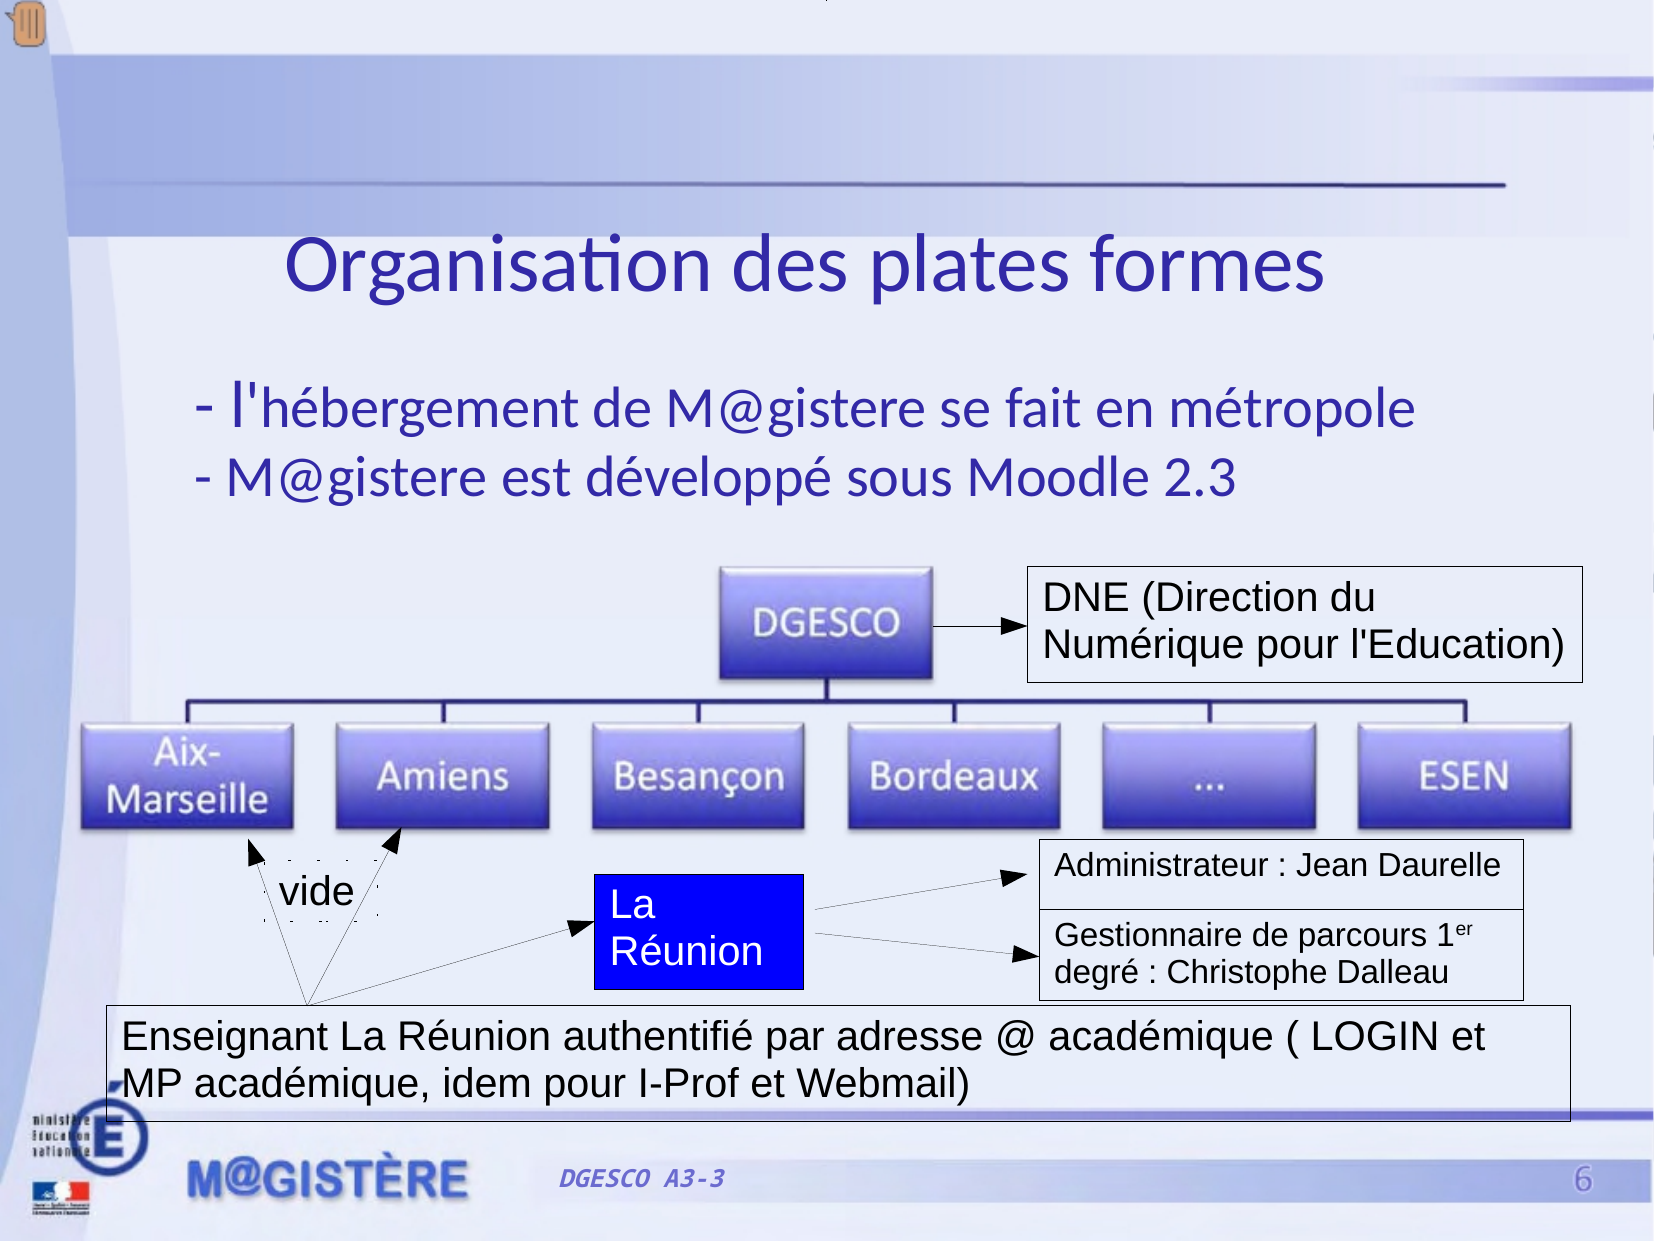

Organisation des plates formes
- l'hébergement de M@gistere se fait en métropole
- M@gistere est développé sous Moodle 2.3
DNE (Direction du Numérique pour l'Education)
Administrateur : Jean Daurelle
vide
La Réunion
Gestionnaire de parcours 1er degré : Christophe Dalleau
Enseignant La Réunion authentifié par adresse @ académique ( LOGIN et MP académique, idem pour I-Prof et Webmail)
DGESCO A3‐3